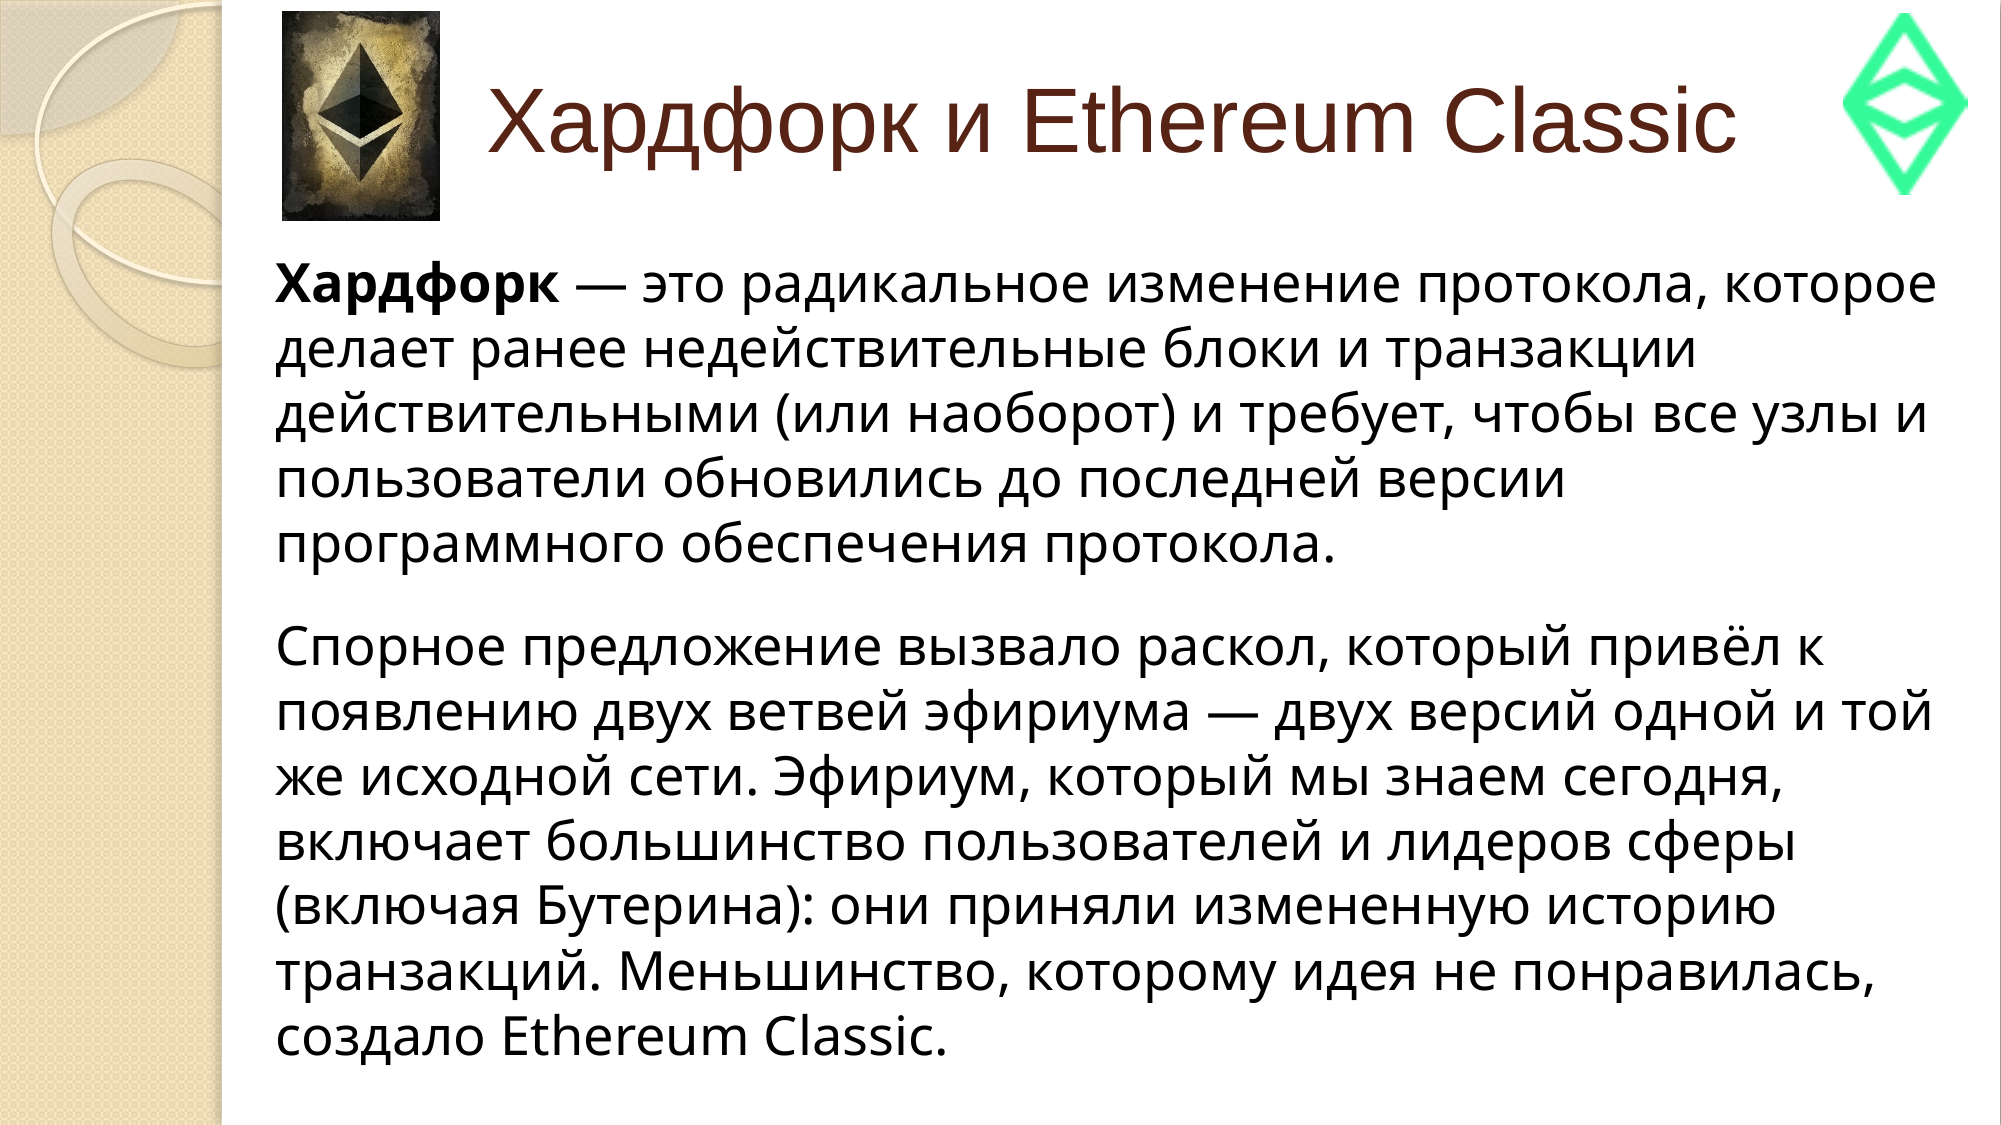

# Хардфорк и Ethereum Classic
Хардфорк — это радикальное изменение протокола, которое делает ранее недействительные блоки и транзакции действительными (или наоборот) и требует, чтобы все узлы и пользователи обновились до последней версии программного обеспечения протокола.
Спорное предложение вызвало раскол, который привёл к появлению двух ветвей эфириума — двух версий одной и той же исходной сети. Эфириум, который мы знаем сегодня, включает большинство пользователей и лидеров сферы (включая Бутерина): они приняли измененную историю транзакций. Меньшинство, которому идея не понравилась, создало Ethereum Classic.